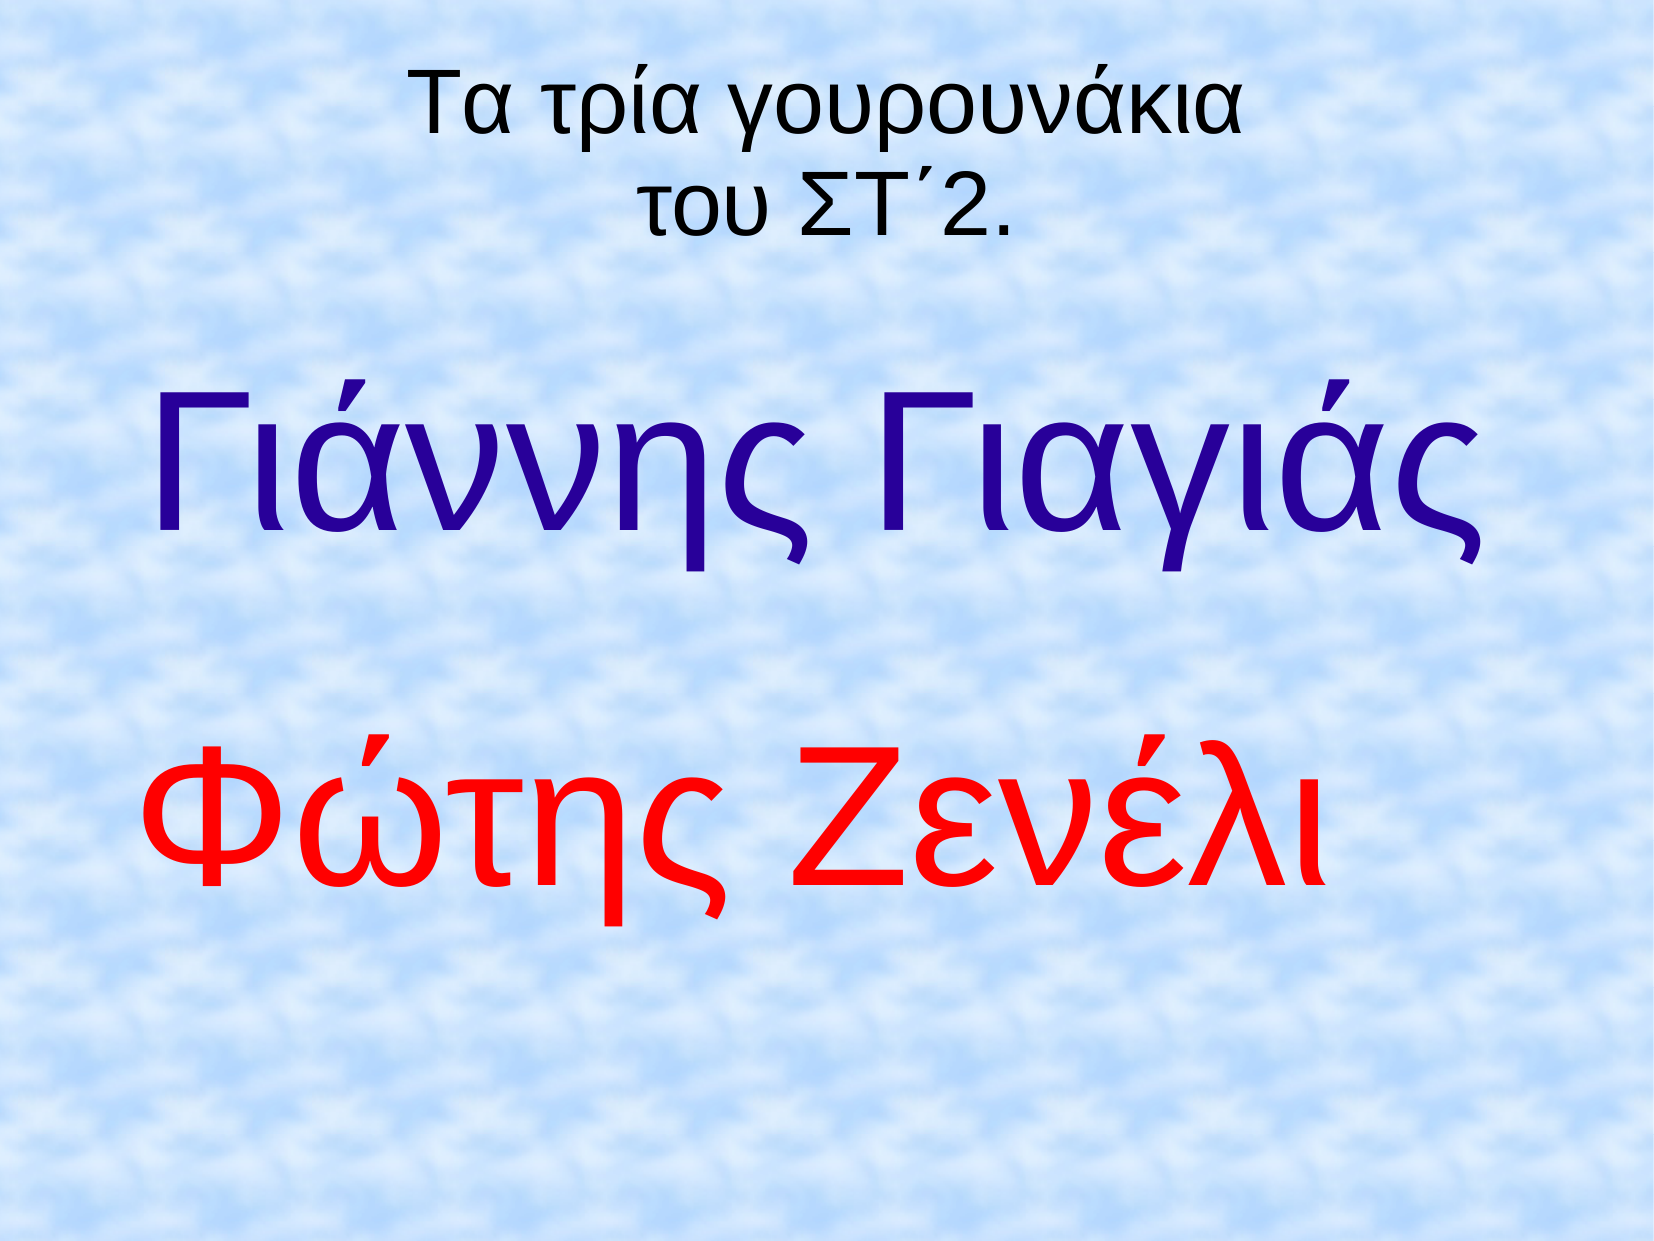

# Tα τρία γουρουνάκια του ΣΤ΄2.
Γιάννης Γιαγιάς
Φώτης Ζενέλι